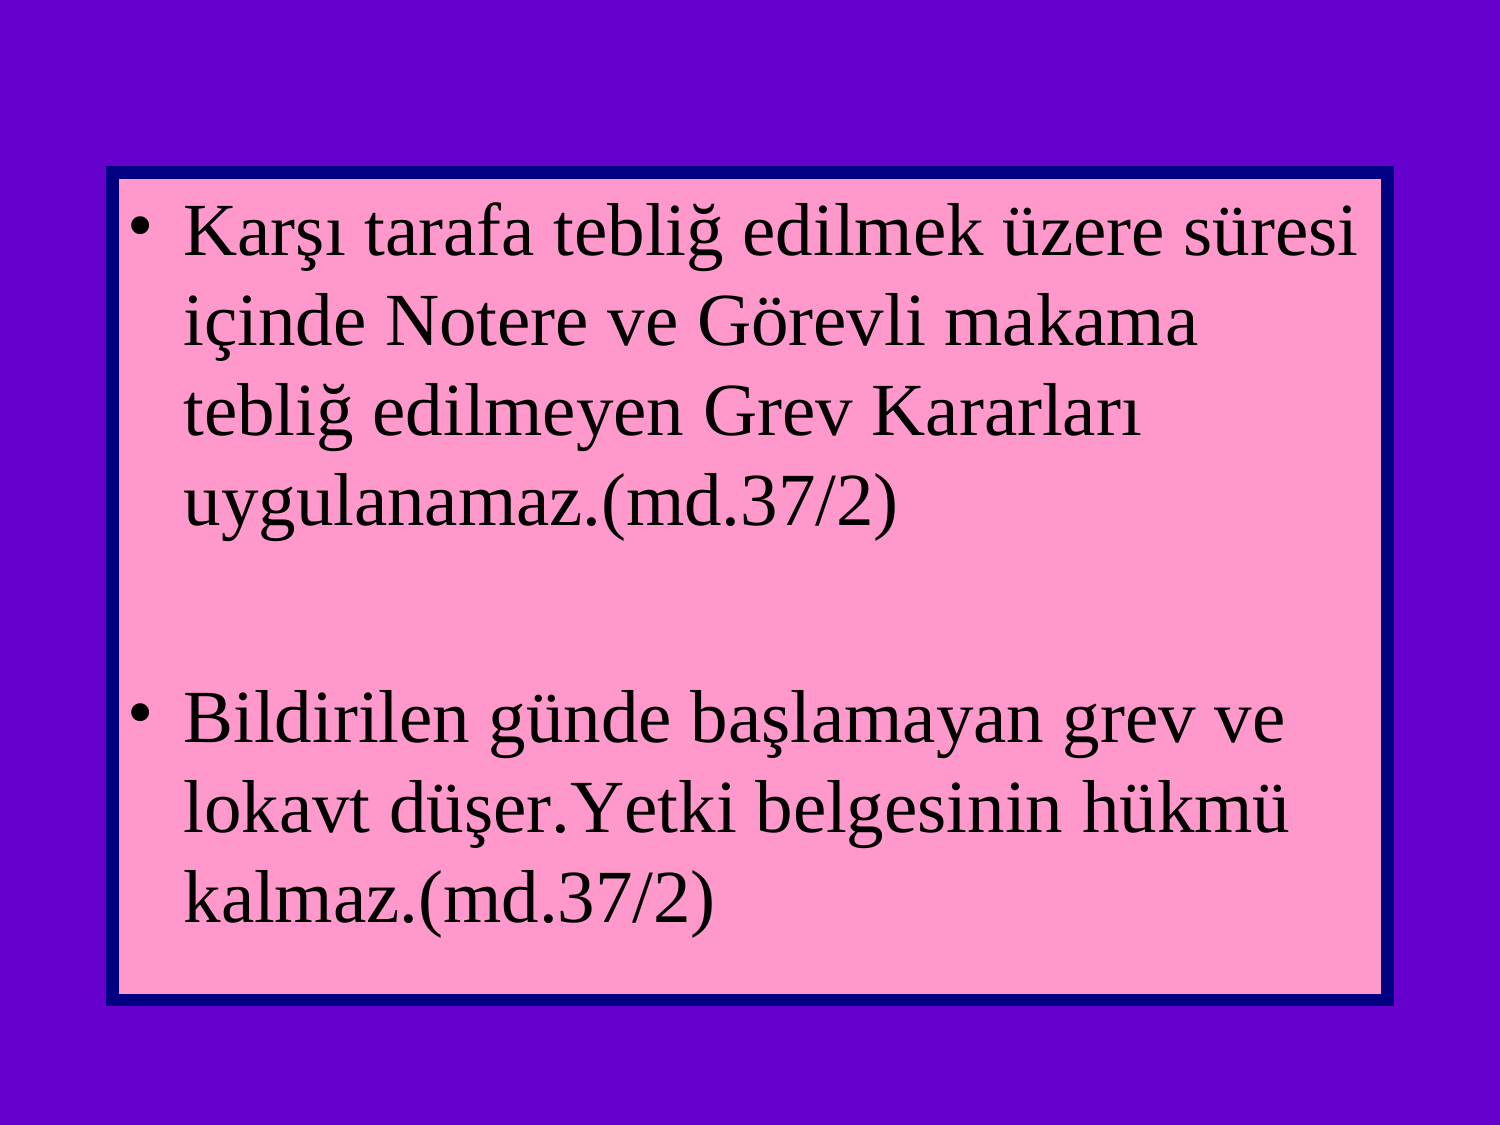

# Karşı tarafa tebliğ edilmek üzere süresi içinde Notere ve Görevli makama tebliğ edilmeyen Grev Kararları uygulanamaz.(md.37/2)
Bildirilen günde başlamayan grev ve lokavt düşer.Yetki belgesinin hükmü kalmaz.(md.37/2)